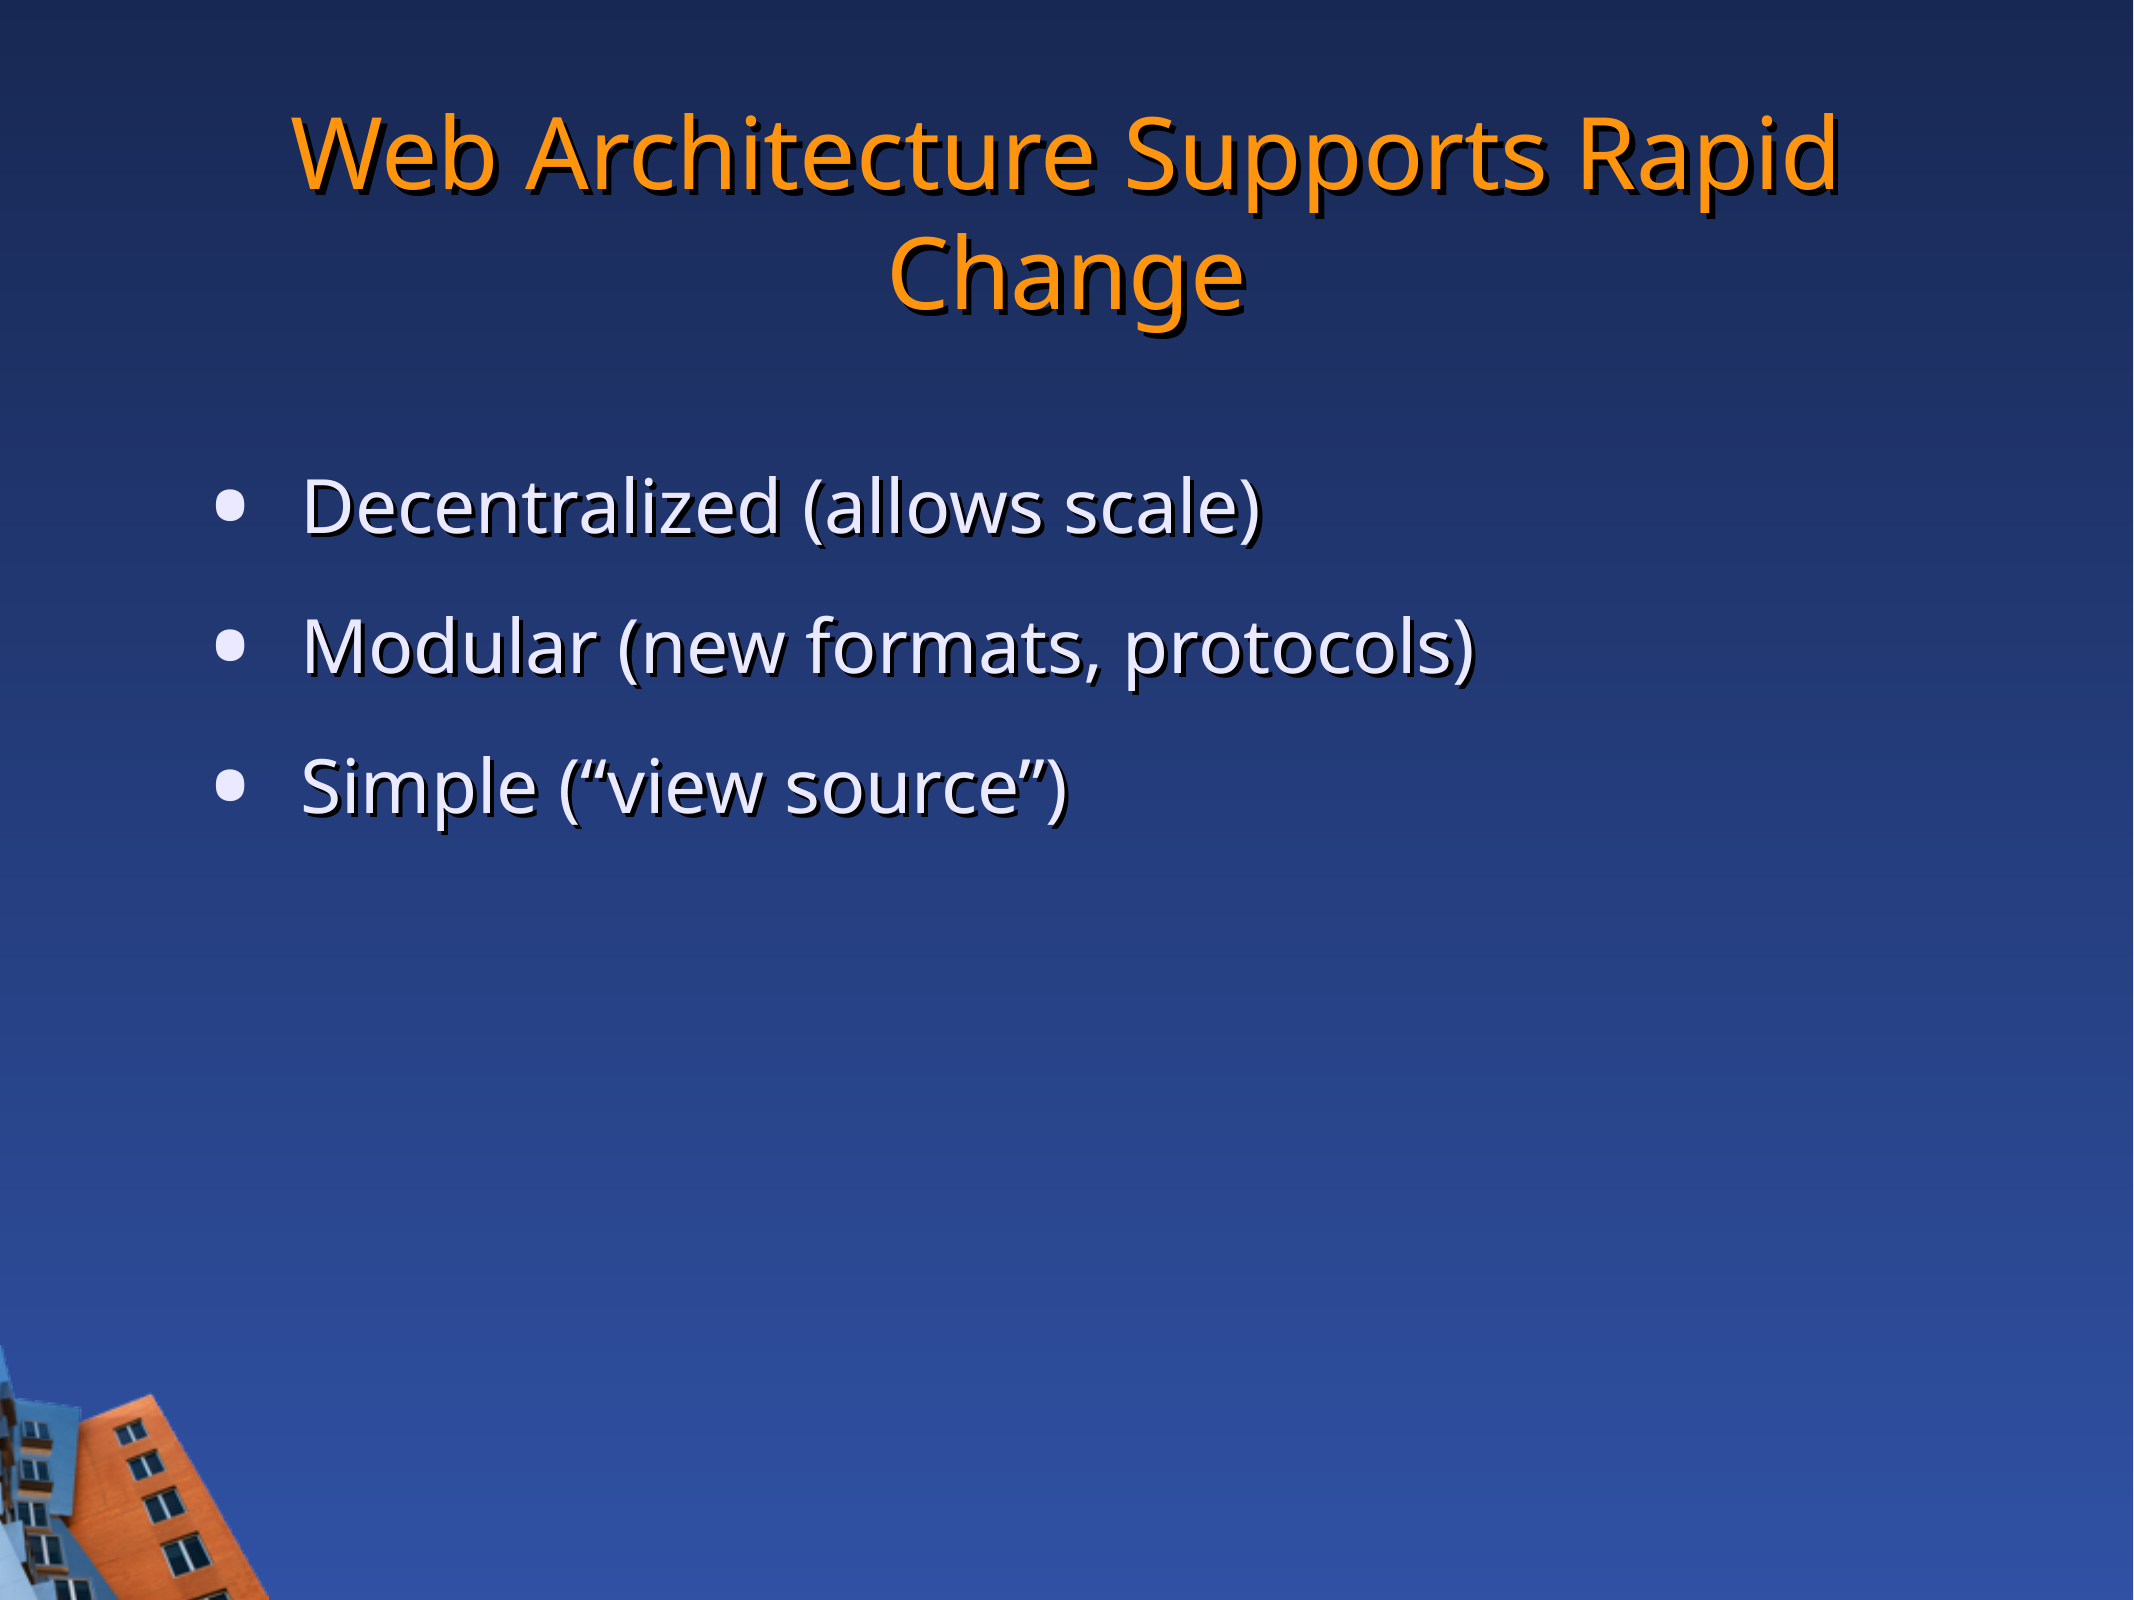

# Web Architecture Supports Rapid Change
Decentralized (allows scale)
Modular (new formats, protocols)
Simple (“view source”)